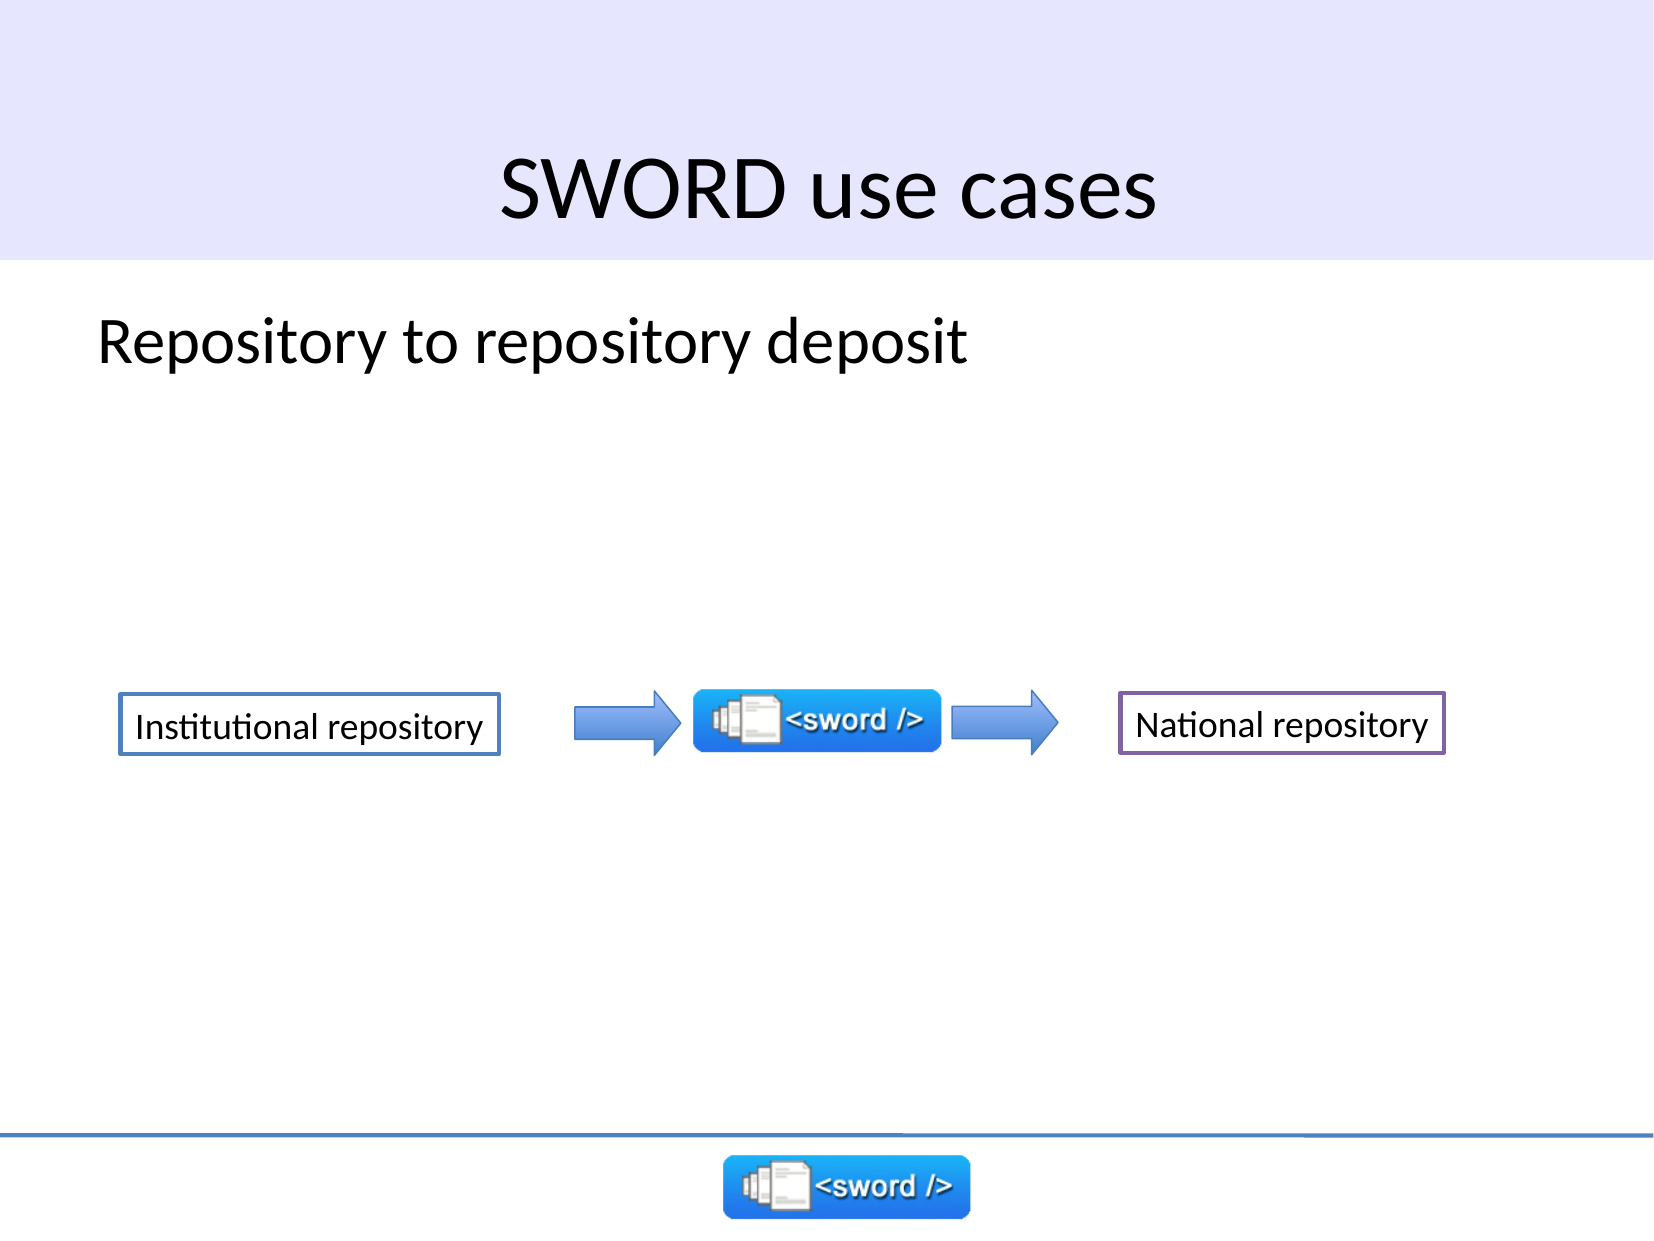

SWORD use cases
# Repository to repository deposit
National repository
Institutional repository